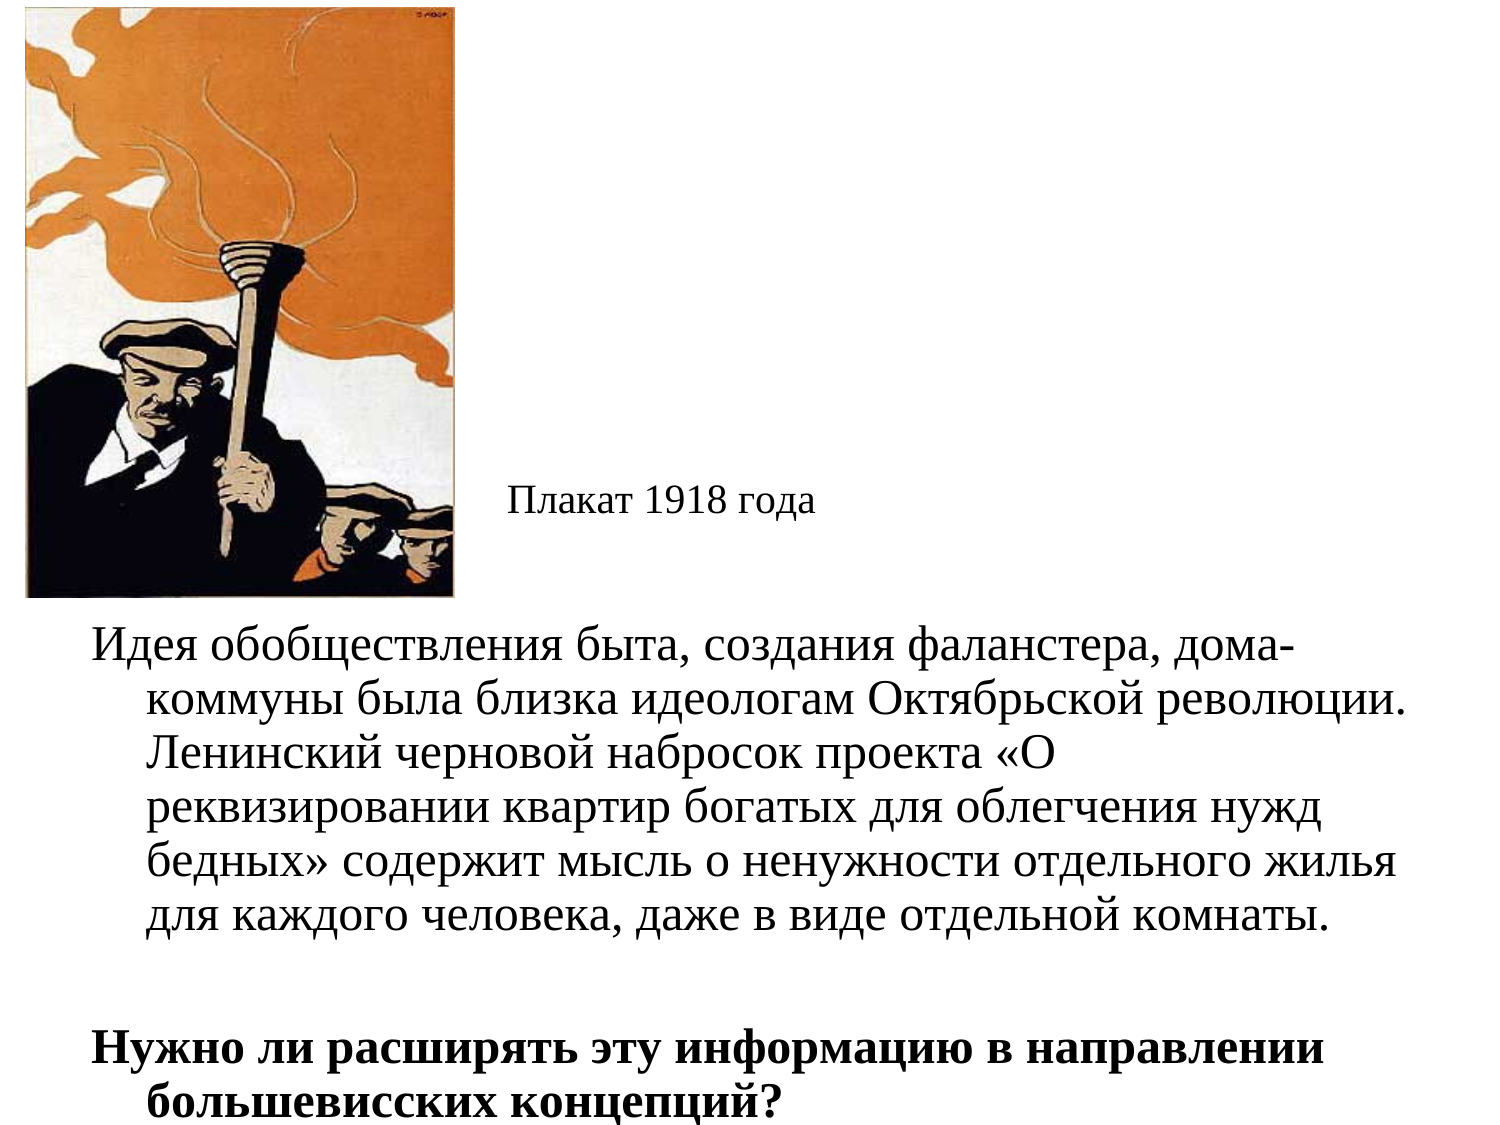

# Плакат 1918 года
Идея обобществления быта, создания фаланстера, дома-коммуны была близка идеологам Октябрьской революции. Ленинский черновой набросок проекта «О реквизировании квартир богатых для облегчения нужд бедных» содержит мысль о ненужности отдельного жилья для каждого человека, даже в виде отдельной комнаты.
Нужно ли расширять эту информацию в направлении большевисских концепций?